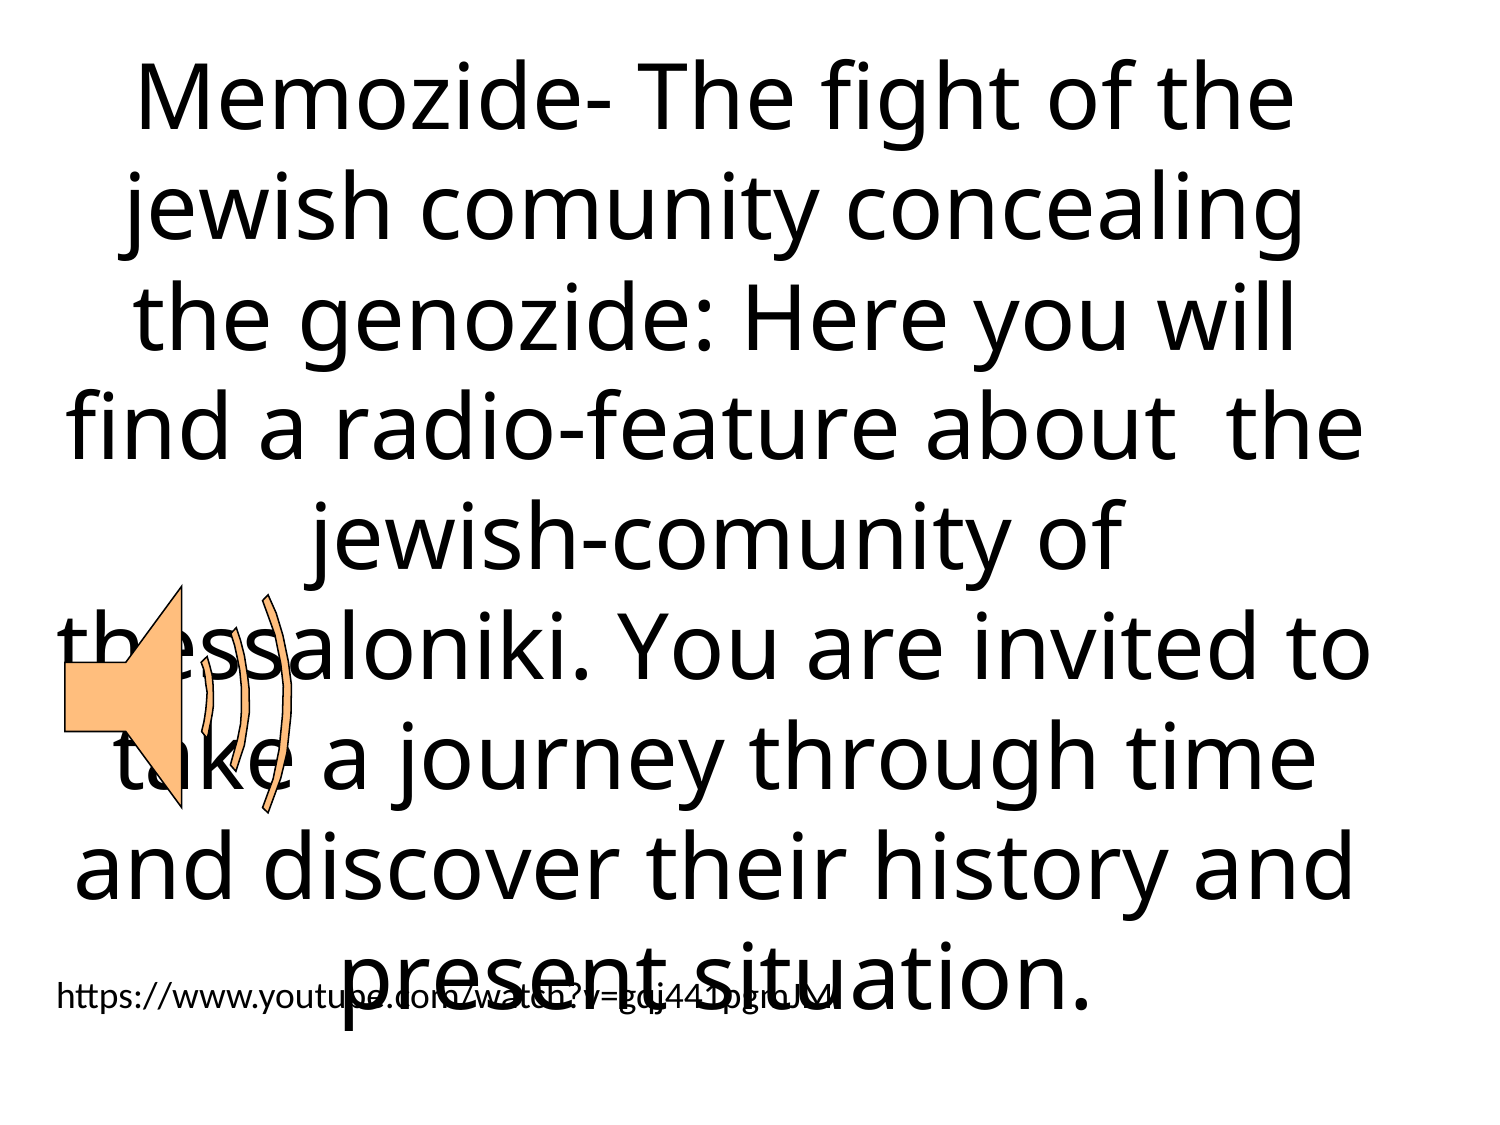

# Memozide- The fight of the jewish comunity concealing the genozide: Here you will find a radio-feature about the jewish-comunity of thessaloniki. You are invited to take a journey through time and discover their history and present situation.
https://www.youtube.com/watch?v=gqj441pgmJM